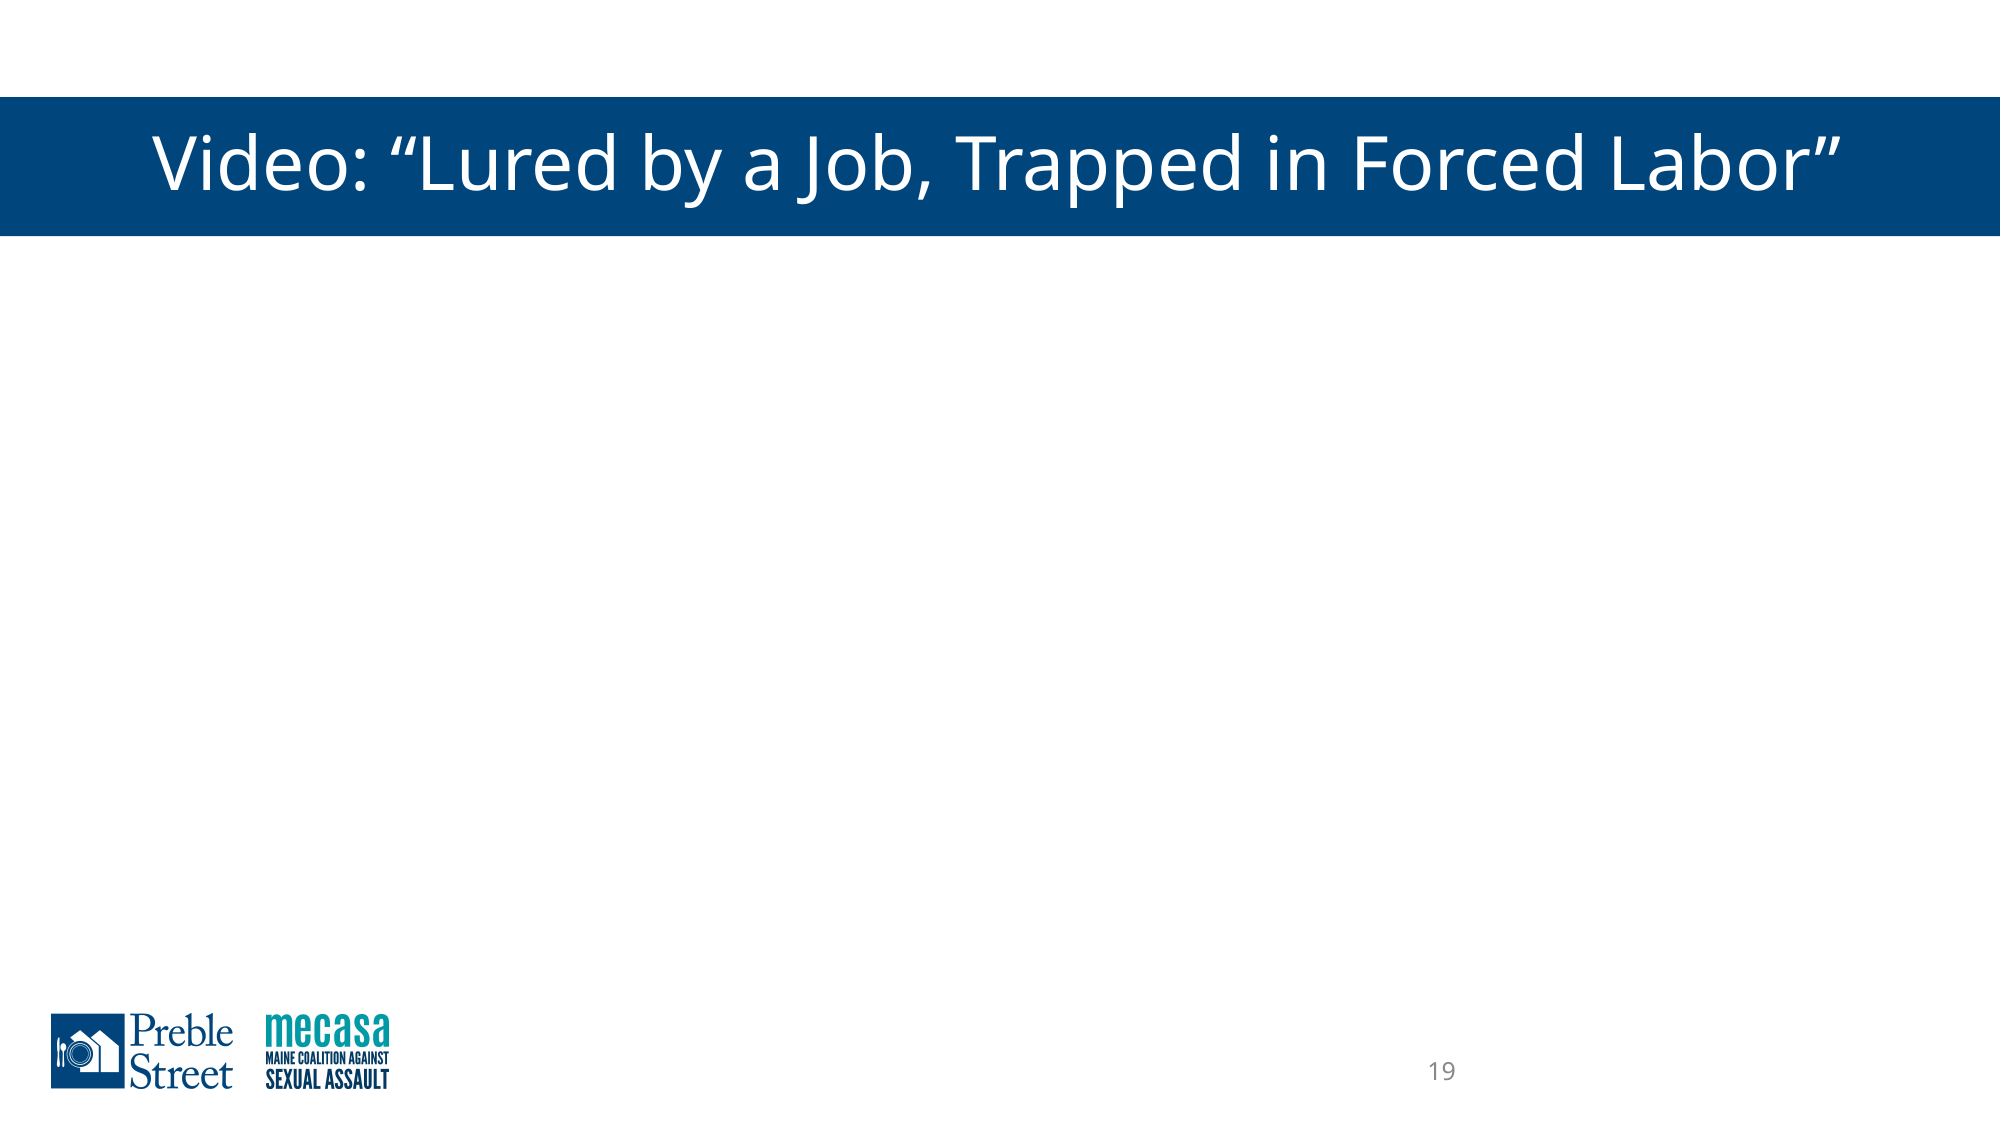

# Video: “Lured by a Job, Trapped in Forced Labor”
19